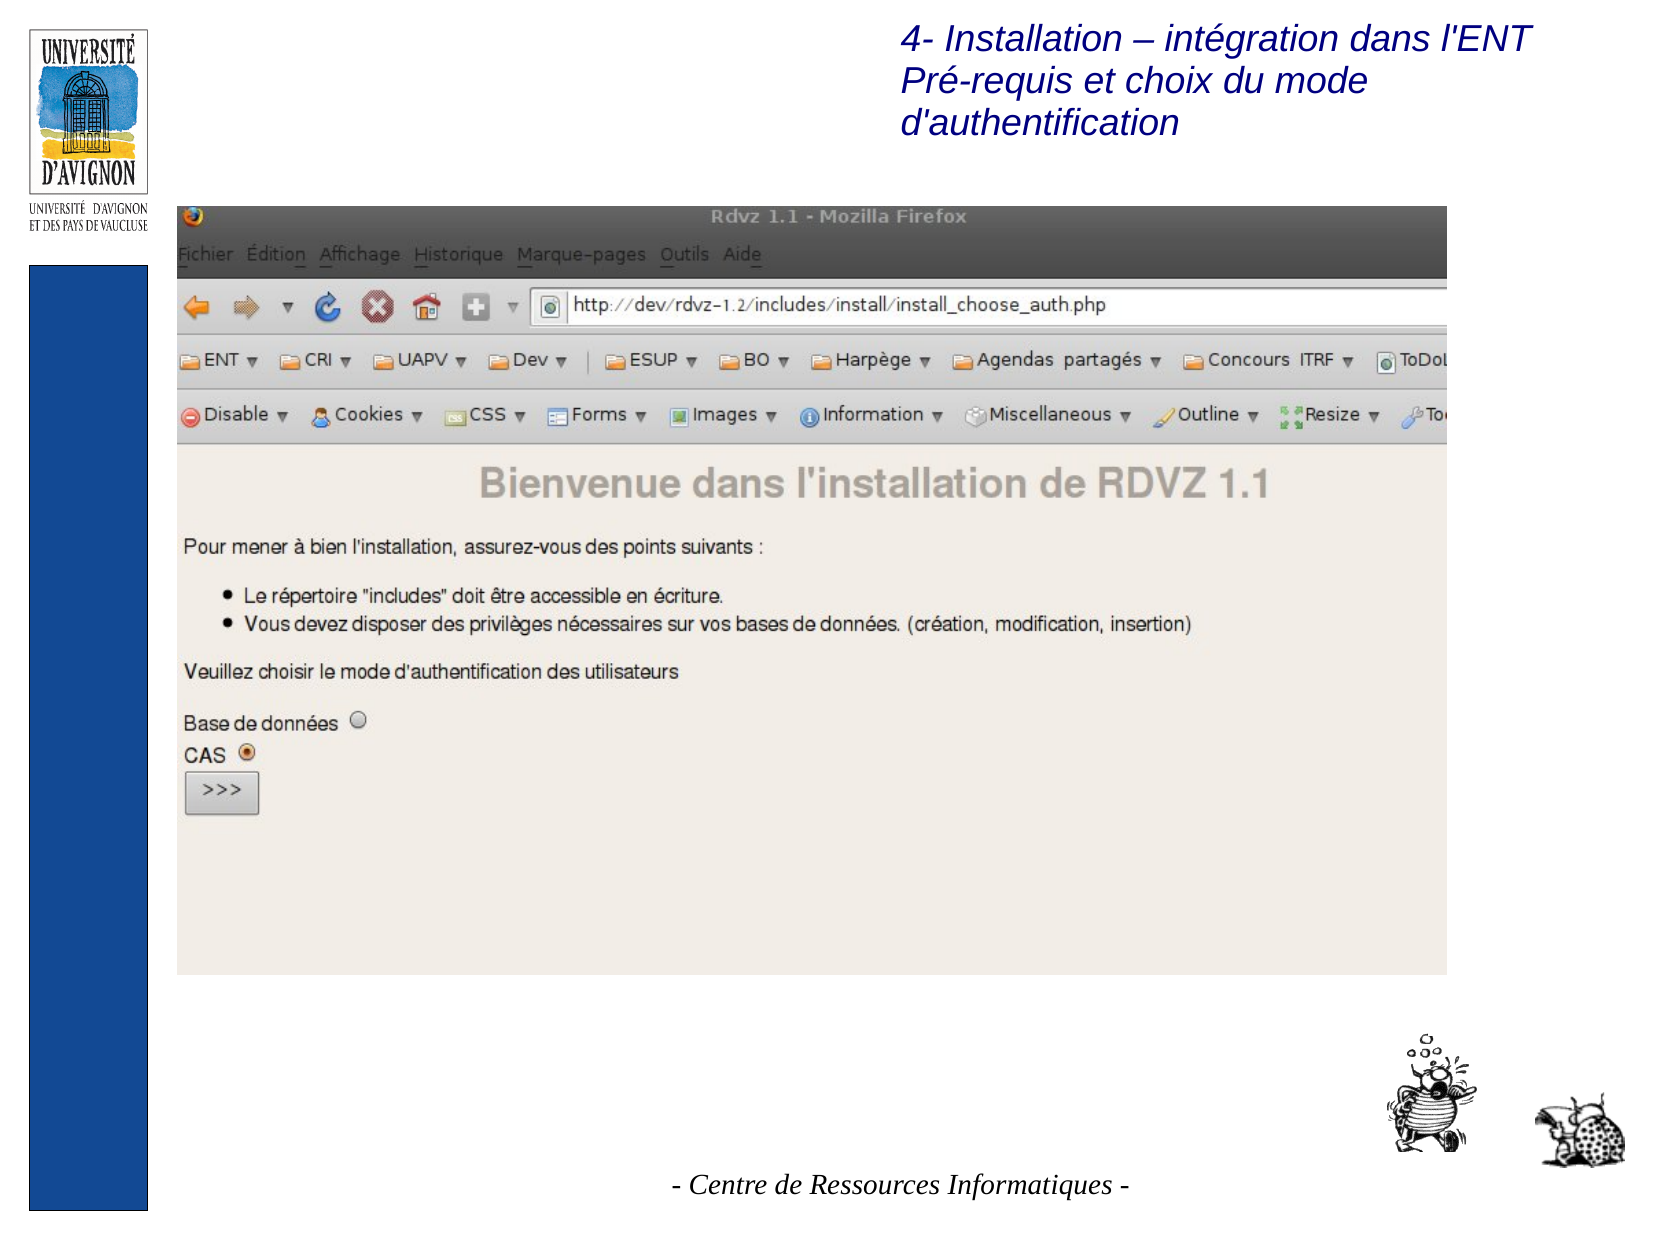

4- Installation – intégration dans l'ENT
Pré-requis et choix du mode d'authentification
 - Centre de Ressources Informatiques -